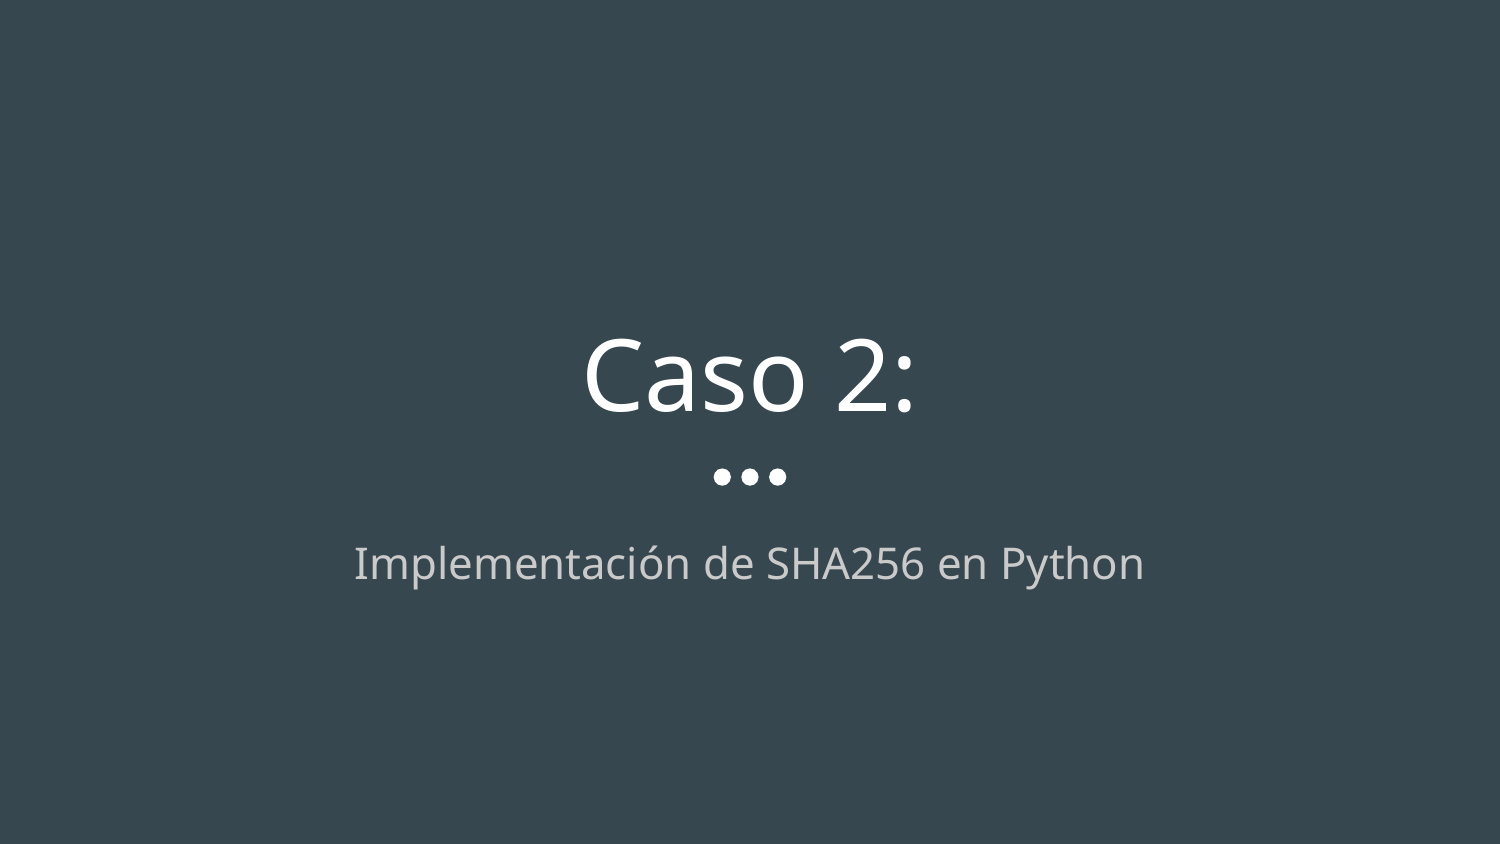

# Caso 2:
Implementación de SHA256 en Python